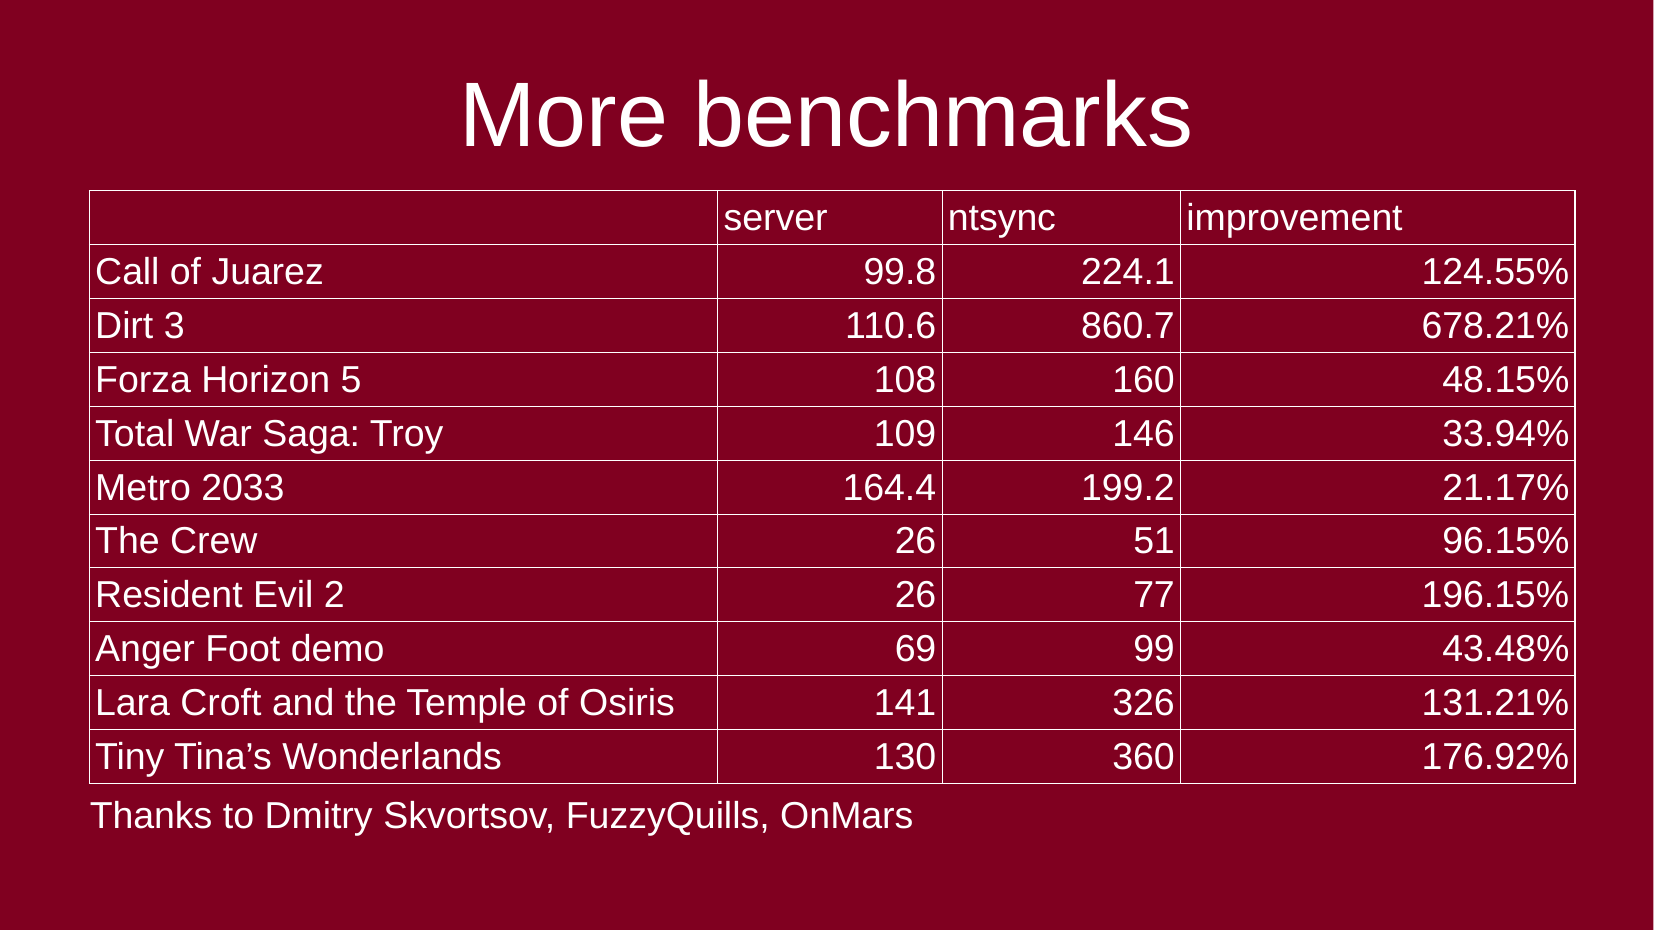

# More benchmarks
| | server | ntsync | improvement |
| --- | --- | --- | --- |
| Call of Juarez | 99.8 | 224.1 | 124.55% |
| Dirt 3 | 110.6 | 860.7 | 678.21% |
| Forza Horizon 5 | 108 | 160 | 48.15% |
| Total War Saga: Troy | 109 | 146 | 33.94% |
| Metro 2033 | 164.4 | 199.2 | 21.17% |
| The Crew | 26 | 51 | 96.15% |
| Resident Evil 2 | 26 | 77 | 196.15% |
| Anger Foot demo | 69 | 99 | 43.48% |
| Lara Croft and the Temple of Osiris | 141 | 326 | 131.21% |
| Tiny Tina’s Wonderlands | 130 | 360 | 176.92% |
Thanks to Dmitry Skvortsov, FuzzyQuills, OnMars